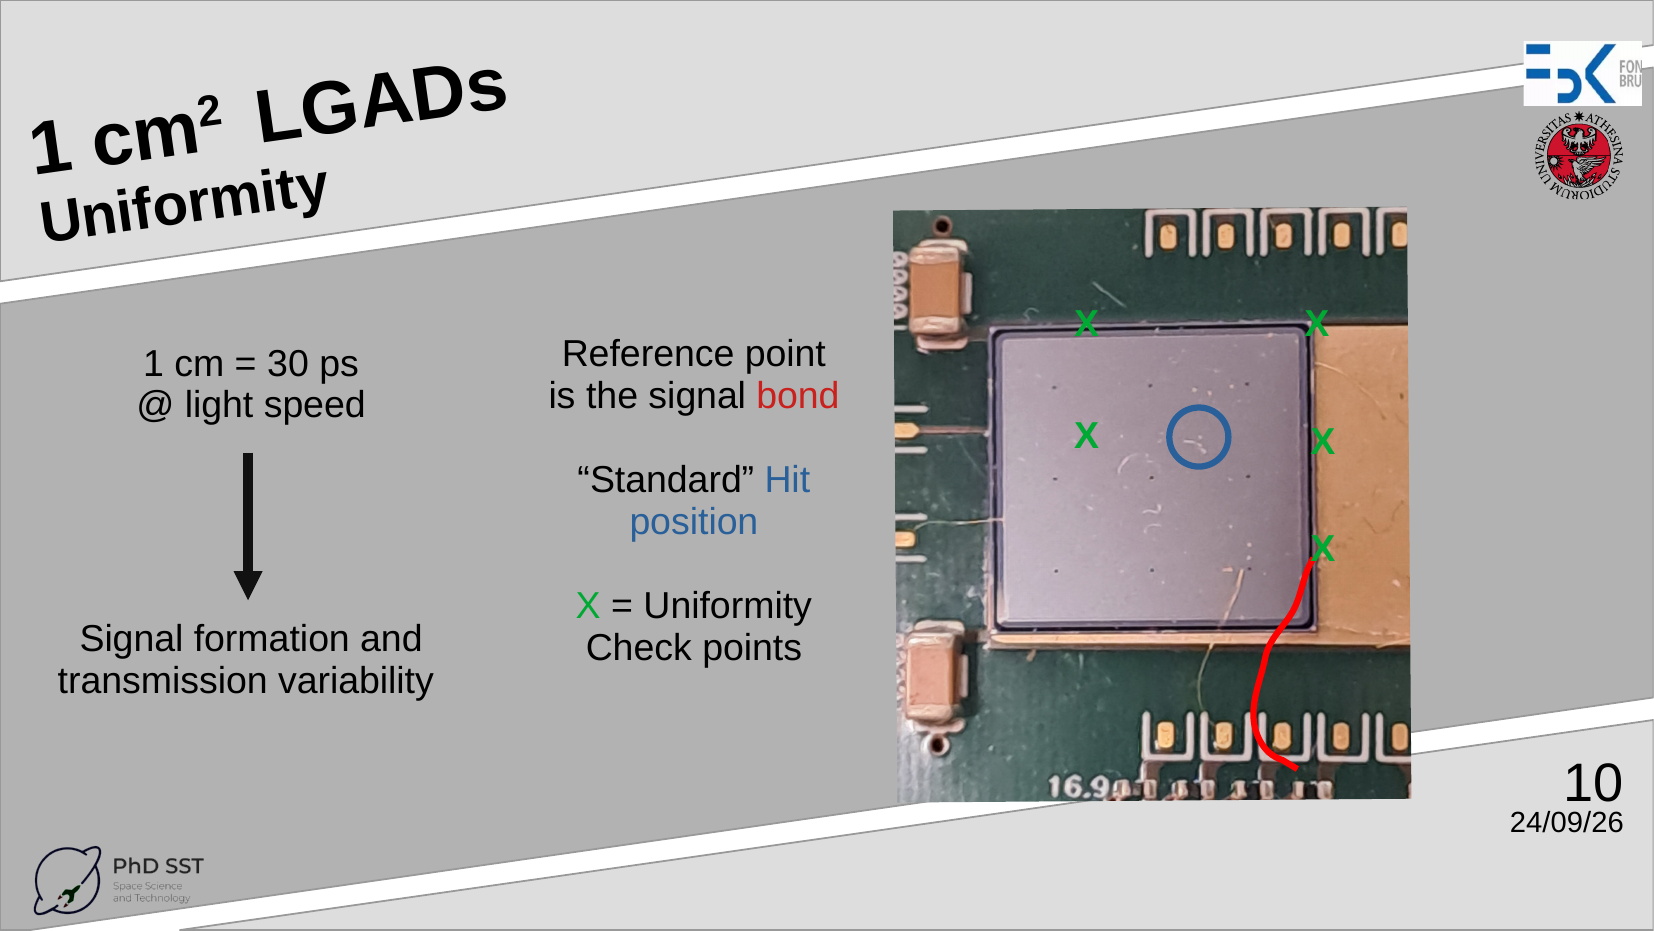

# 1 cm2 LGADs Uniformity
X
X
Reference point is the signal bond
“Standard” Hit position
X = Uniformity Check points
1 cm = 30 ps @ light speed
X
X
X
Signal formation and transmission variability
10